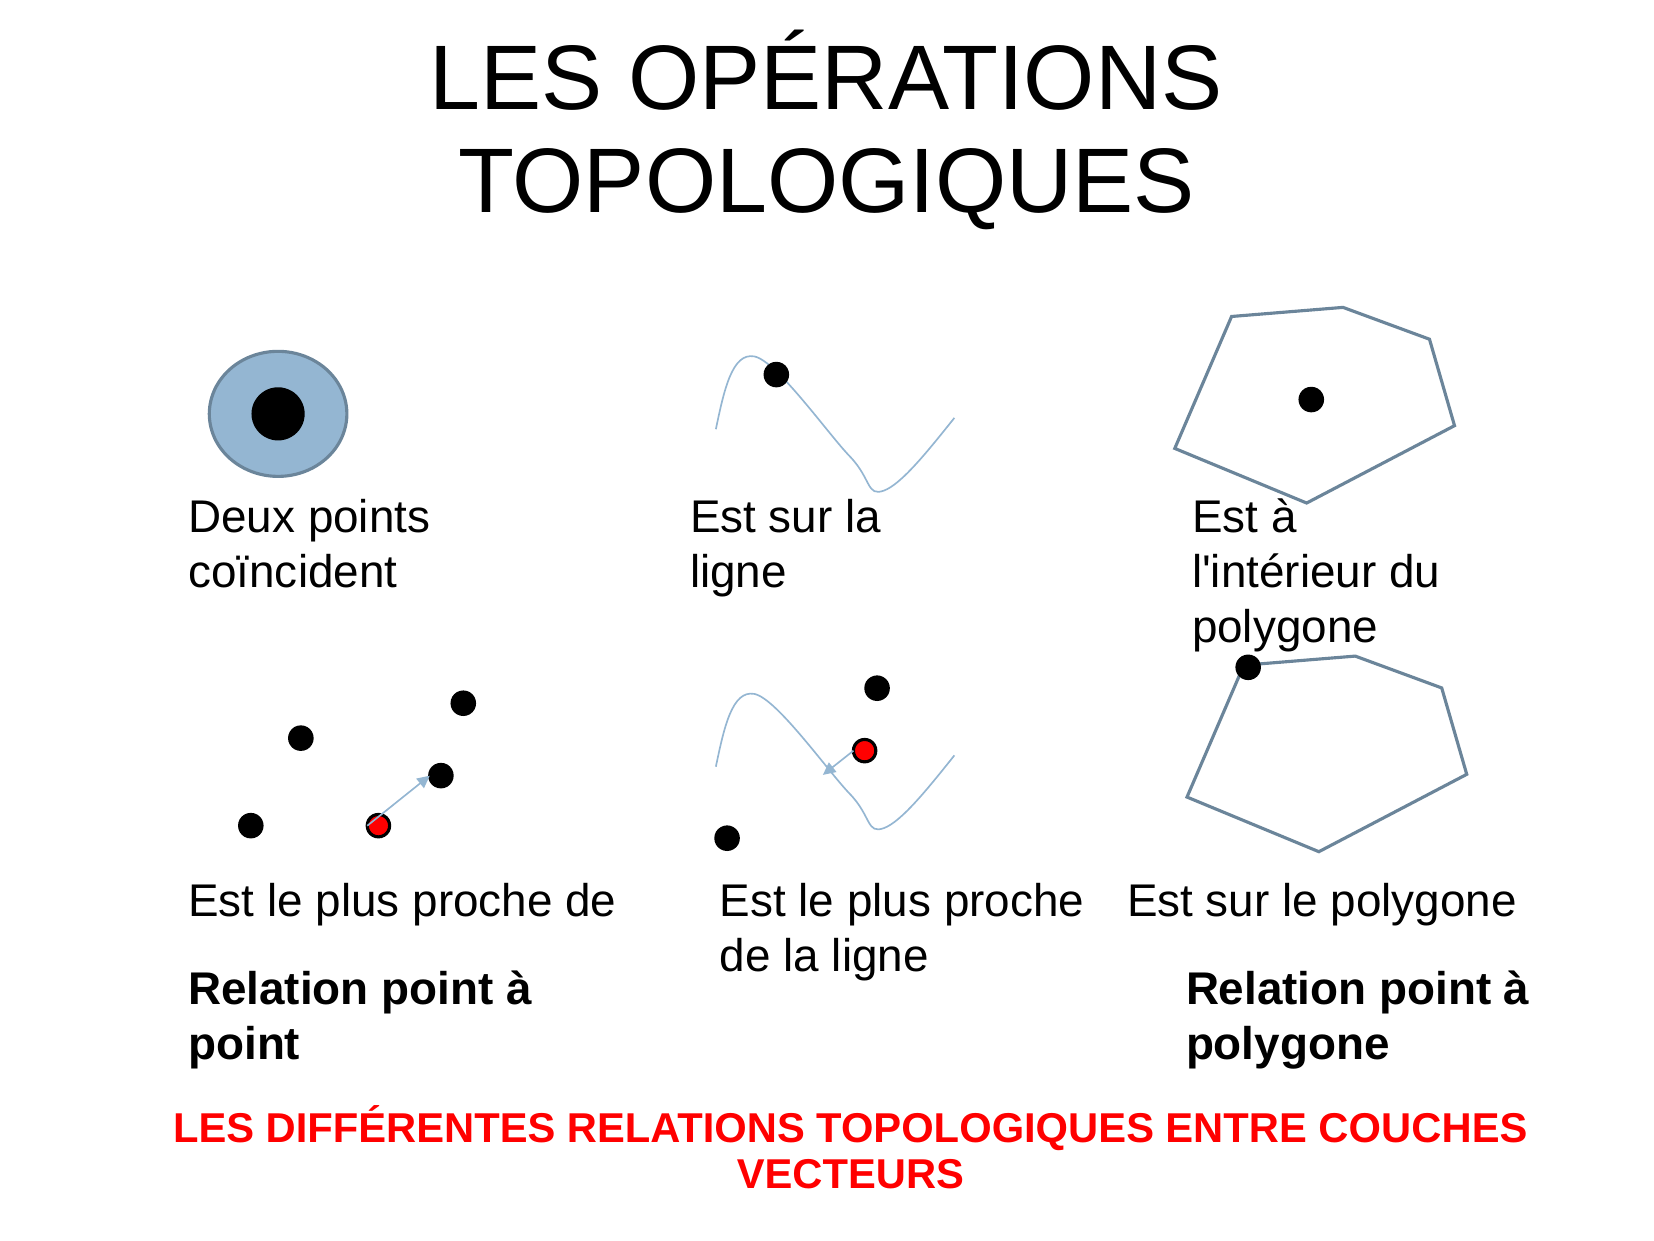

# LES OPÉRATIONS TOPOLOGIQUES
Deux points coïncident
Est sur la ligne
Est à l'intérieur du polygone
Est le plus proche de
Est le plus proche de la ligne
Est sur le polygone
Relation point à point
Relation point à polygone
LES DIFFÉRENTES RELATIONS TOPOLOGIQUES ENTRE COUCHES VECTEURS
Stage SIG/ULB ARES 2019
7